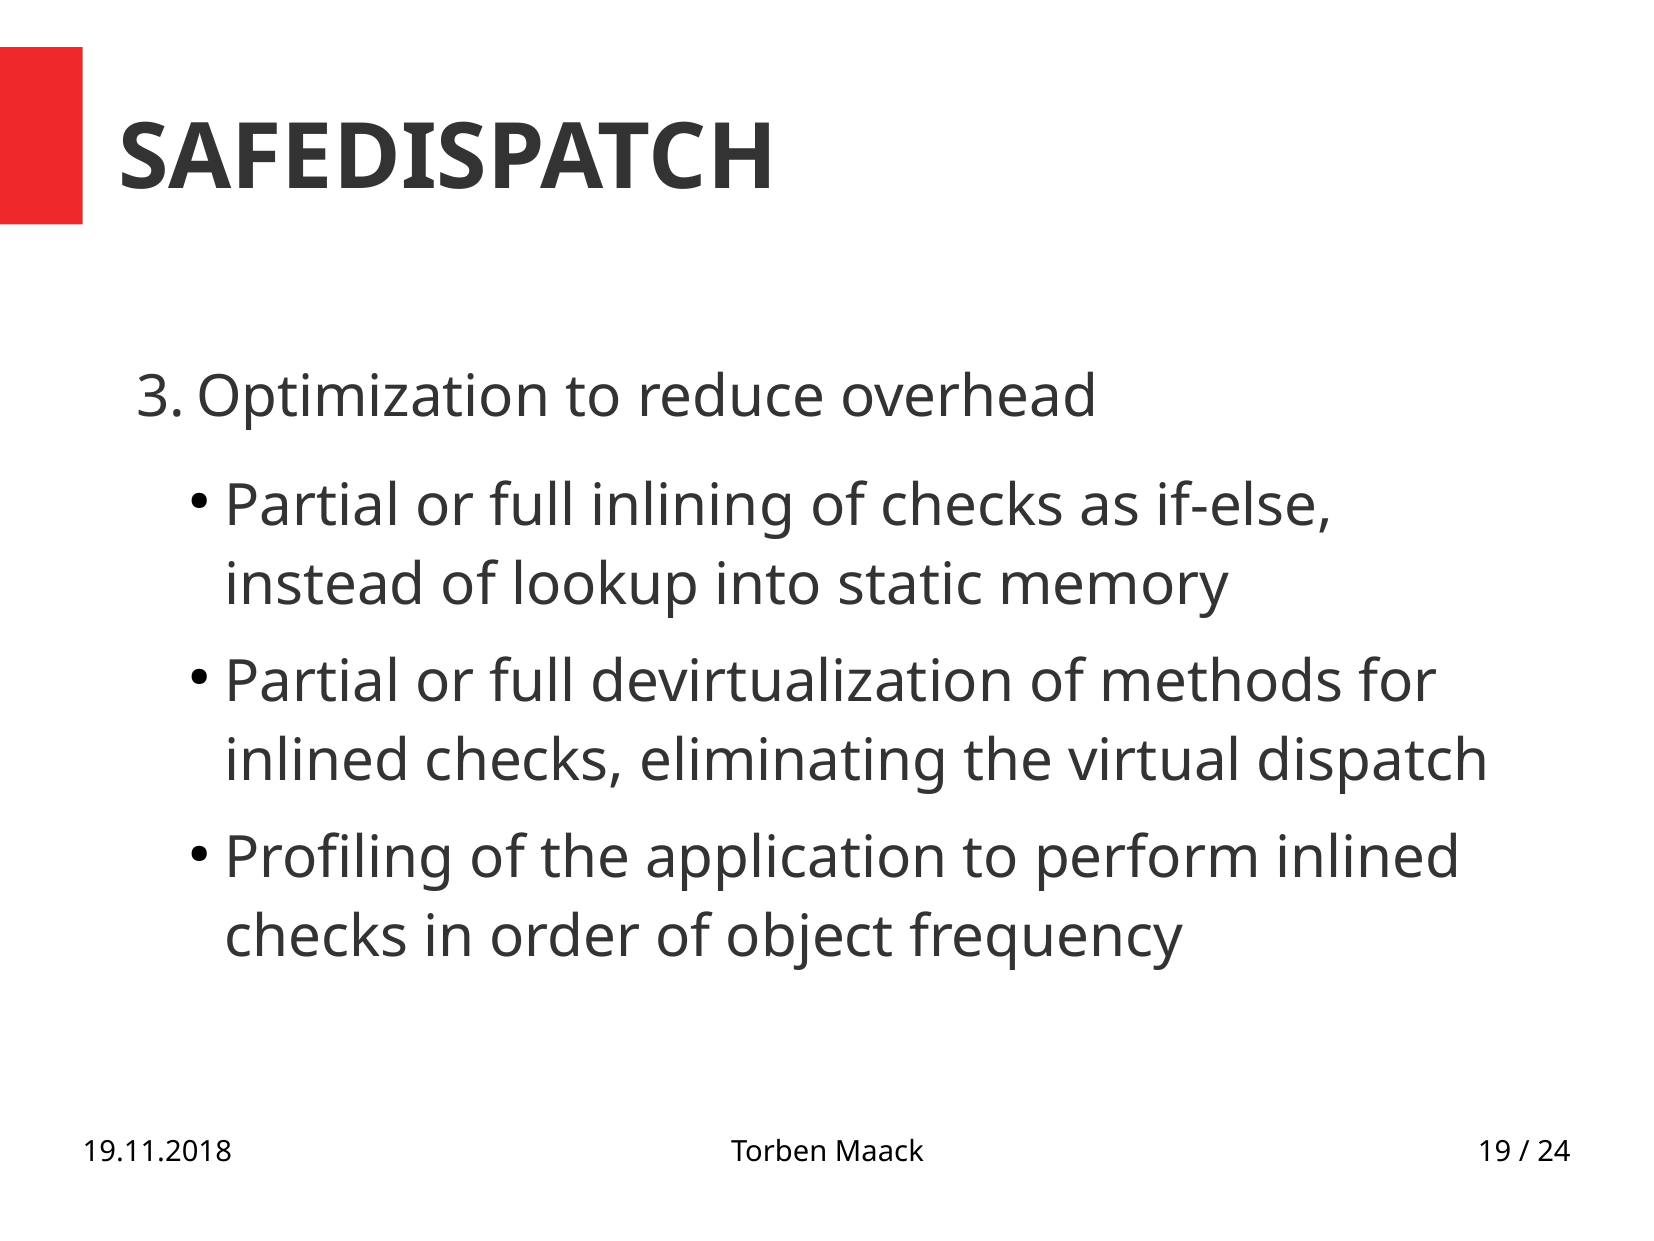

# SAFEDISPATCH
Optimization to reduce overhead
Partial or full inlining of checks as if-else, instead of lookup into static memory
Partial or full devirtualization of methods for inlined checks, eliminating the virtual dispatch
Profiling of the application to perform inlined checks in order of object frequency
19.11.2018
Torben Maack
19